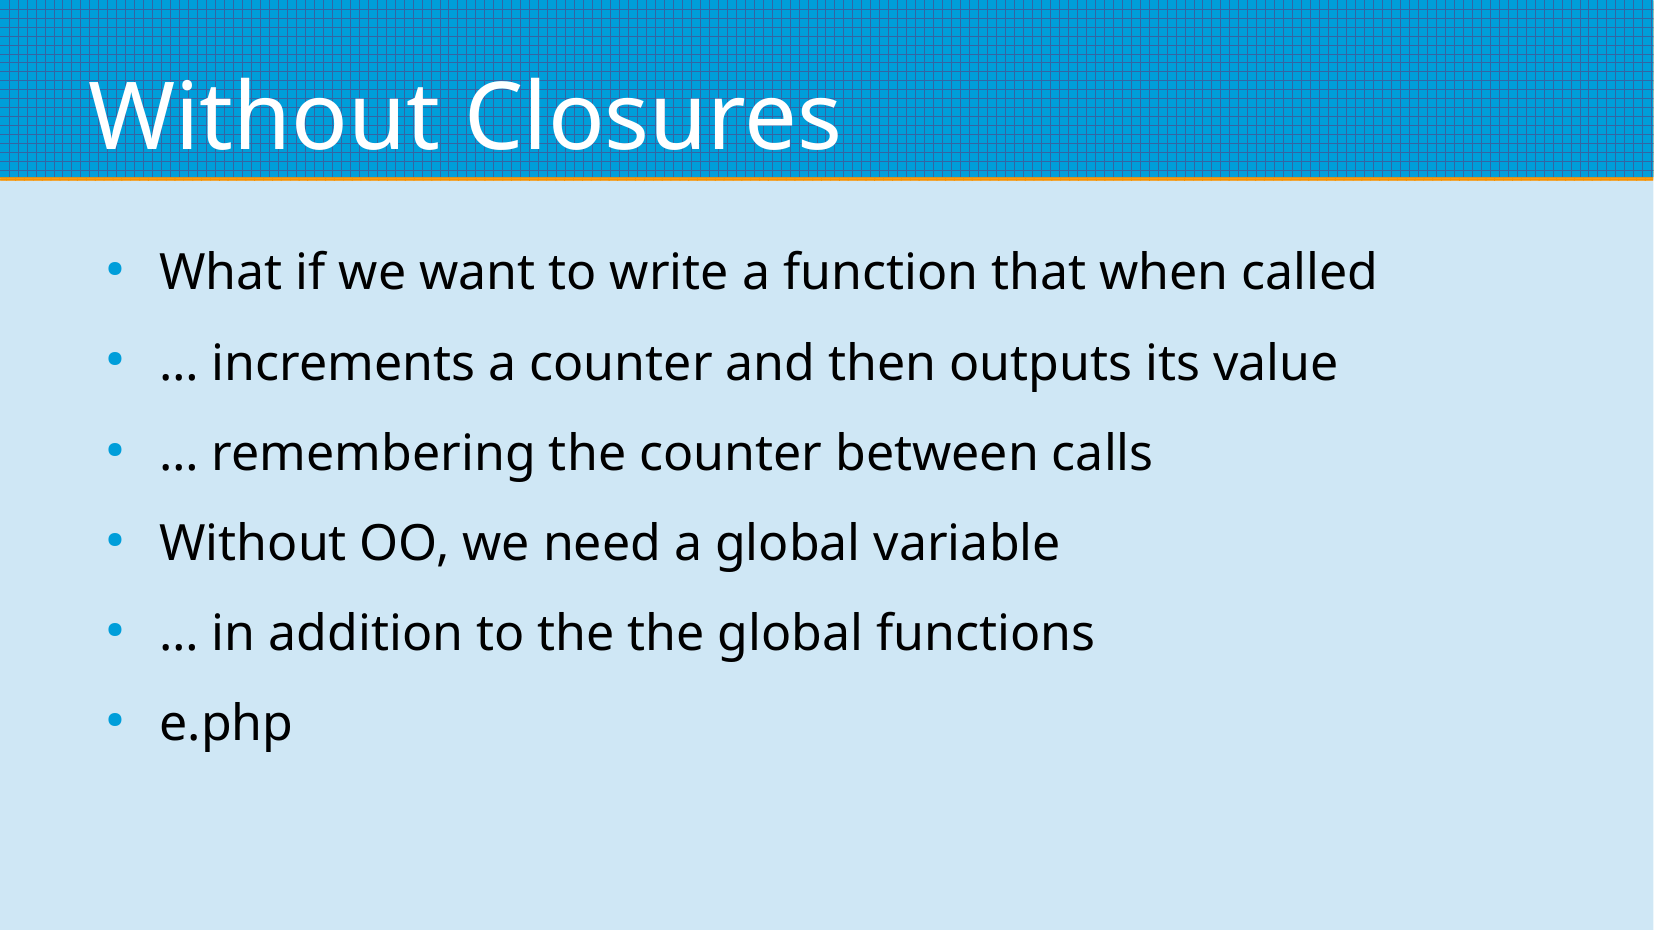

# Without Closures
What if we want to write a function that when called
… increments a counter and then outputs its value
… remembering the counter between calls
Without OO, we need a global variable
… in addition to the the global functions
e.php